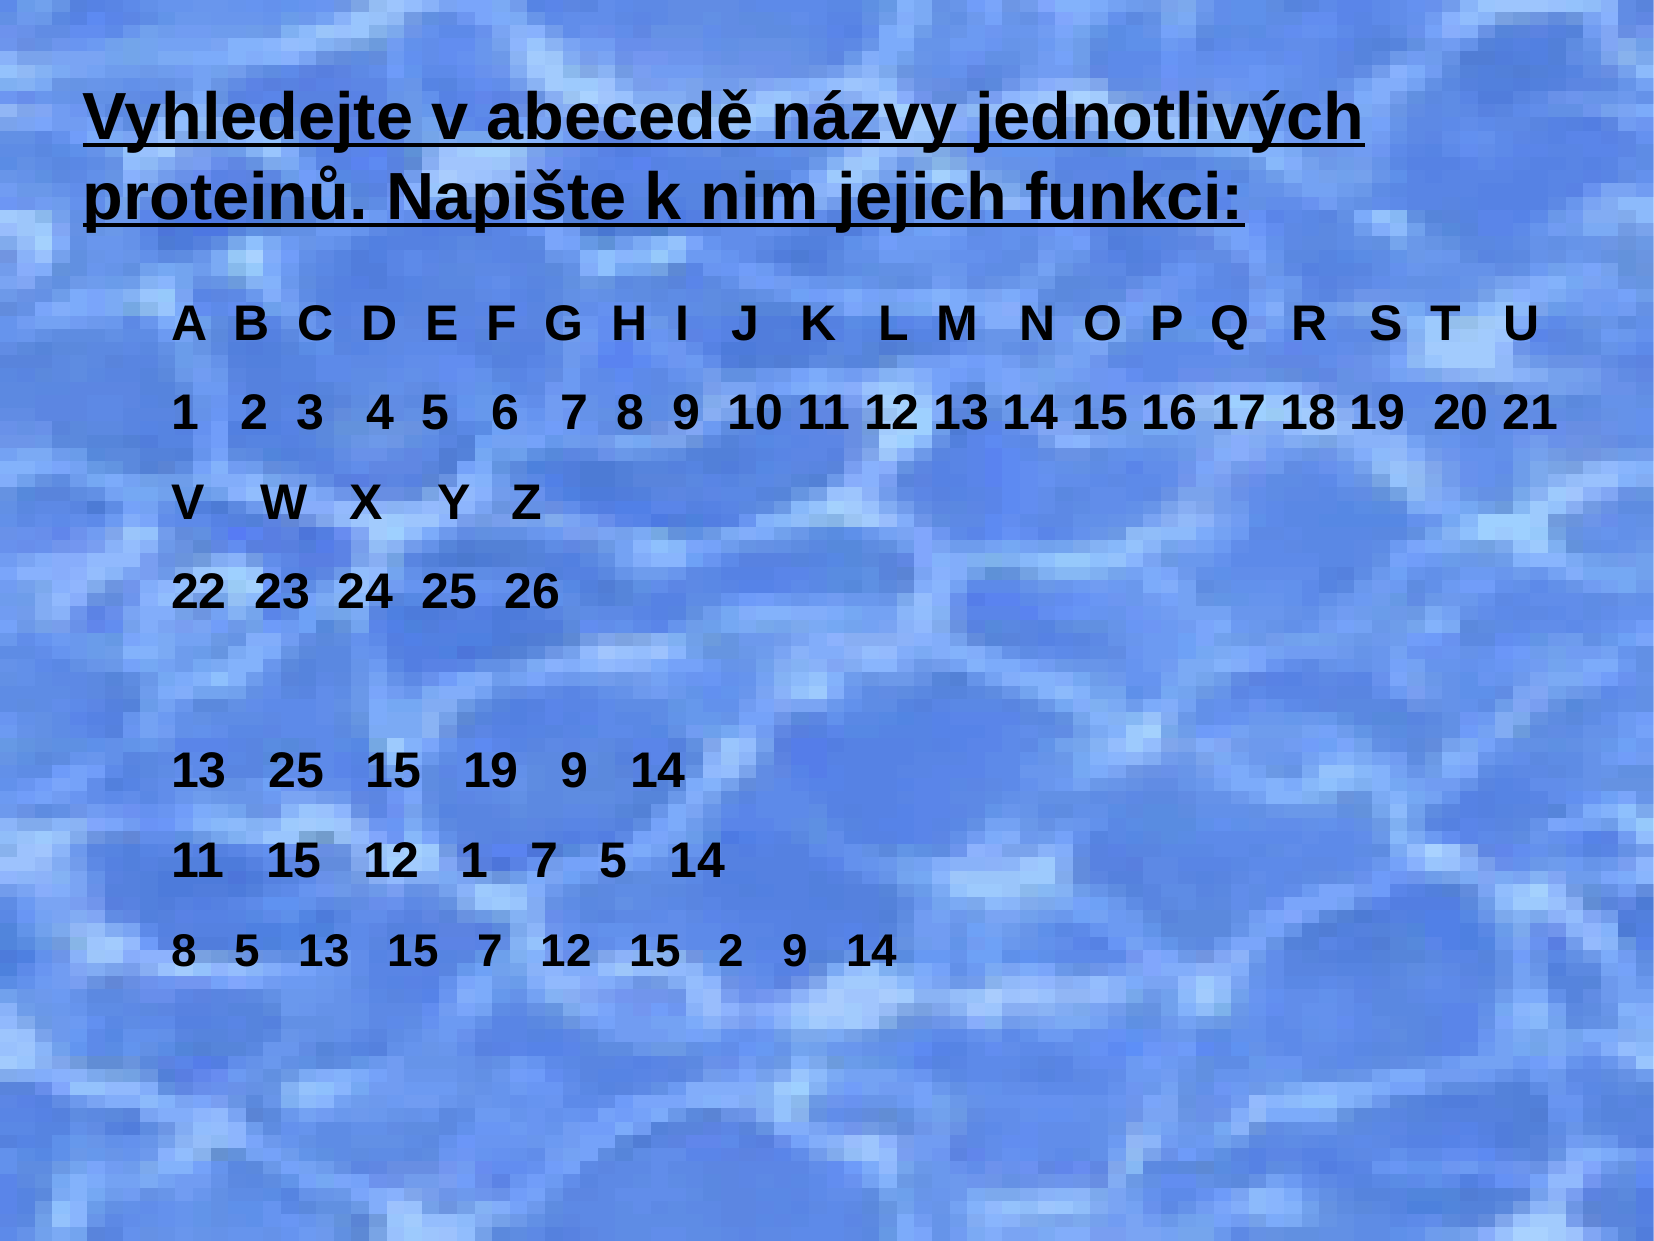

# Vyhledejte v abecedě názvy jednotlivých proteinů. Napište k nim jejich funkci:
A B C D E F G H I J K L M N O P Q R S T U
1 2 3 4 5 6 7 8 9 10 11 12 13 14 15 16 17 18 19 20 21
V W X Y Z
22 23 24 25 26
13 25 15 19 9 14
11 15 12 1 7 5 14
8 5 13 15 7 12 15 2 9 14